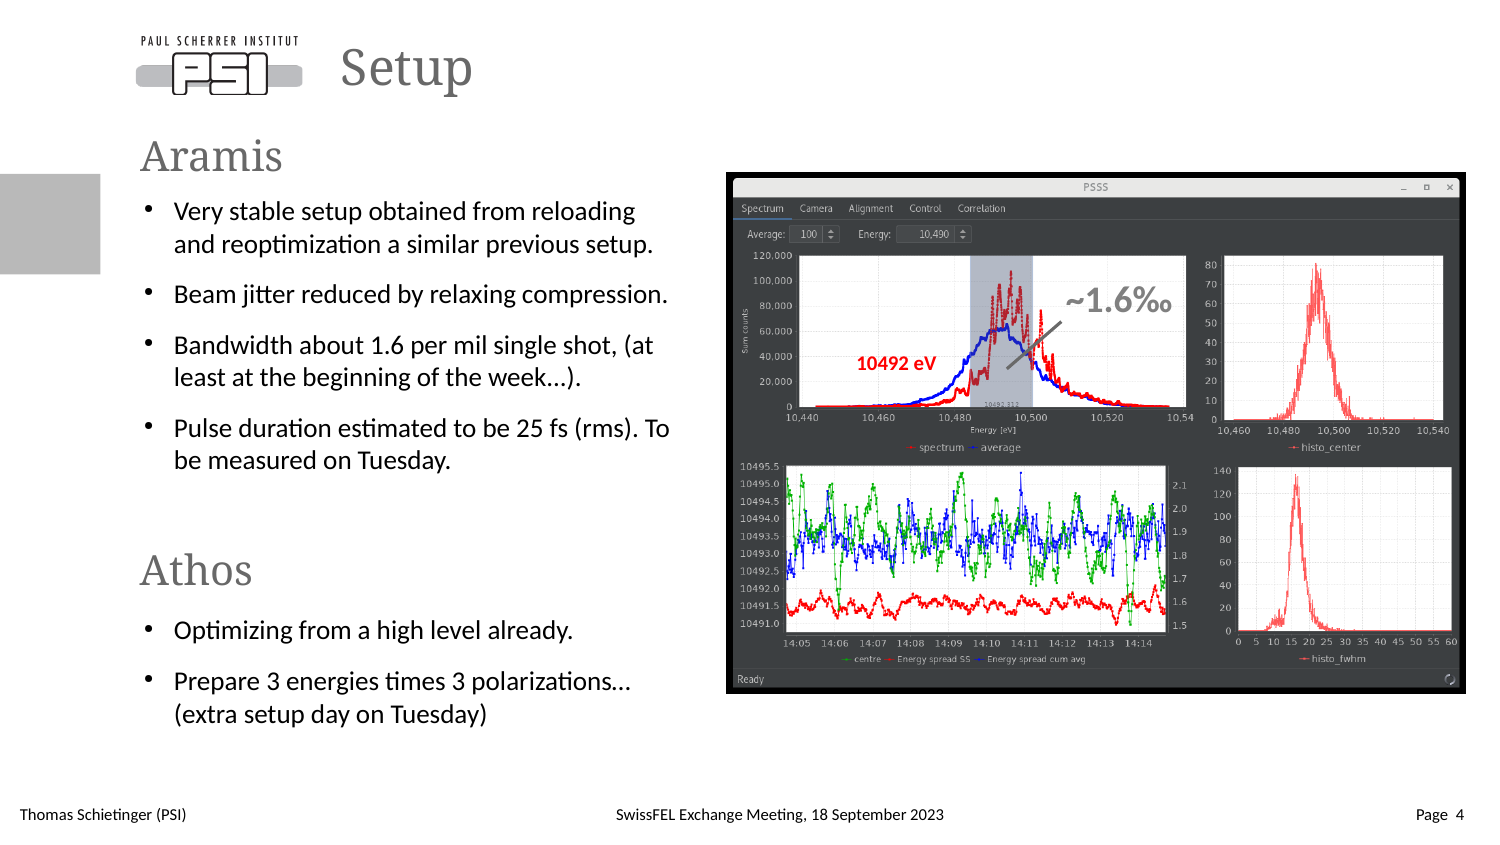

# Setup
Aramis
Very stable setup obtained from reloading and reoptimization a similar previous setup.
Beam jitter reduced by relaxing compression.
Bandwidth about 1.6 per mil single shot, (at least at the beginning of the week...).
Pulse duration estimated to be 25 fs (rms). To be measured on Tuesday.
~1.6‰
10492 eV
Athos
Optimizing from a high level already.
Prepare 3 energies times 3 polarizations…
(extra setup day on Tuesday)